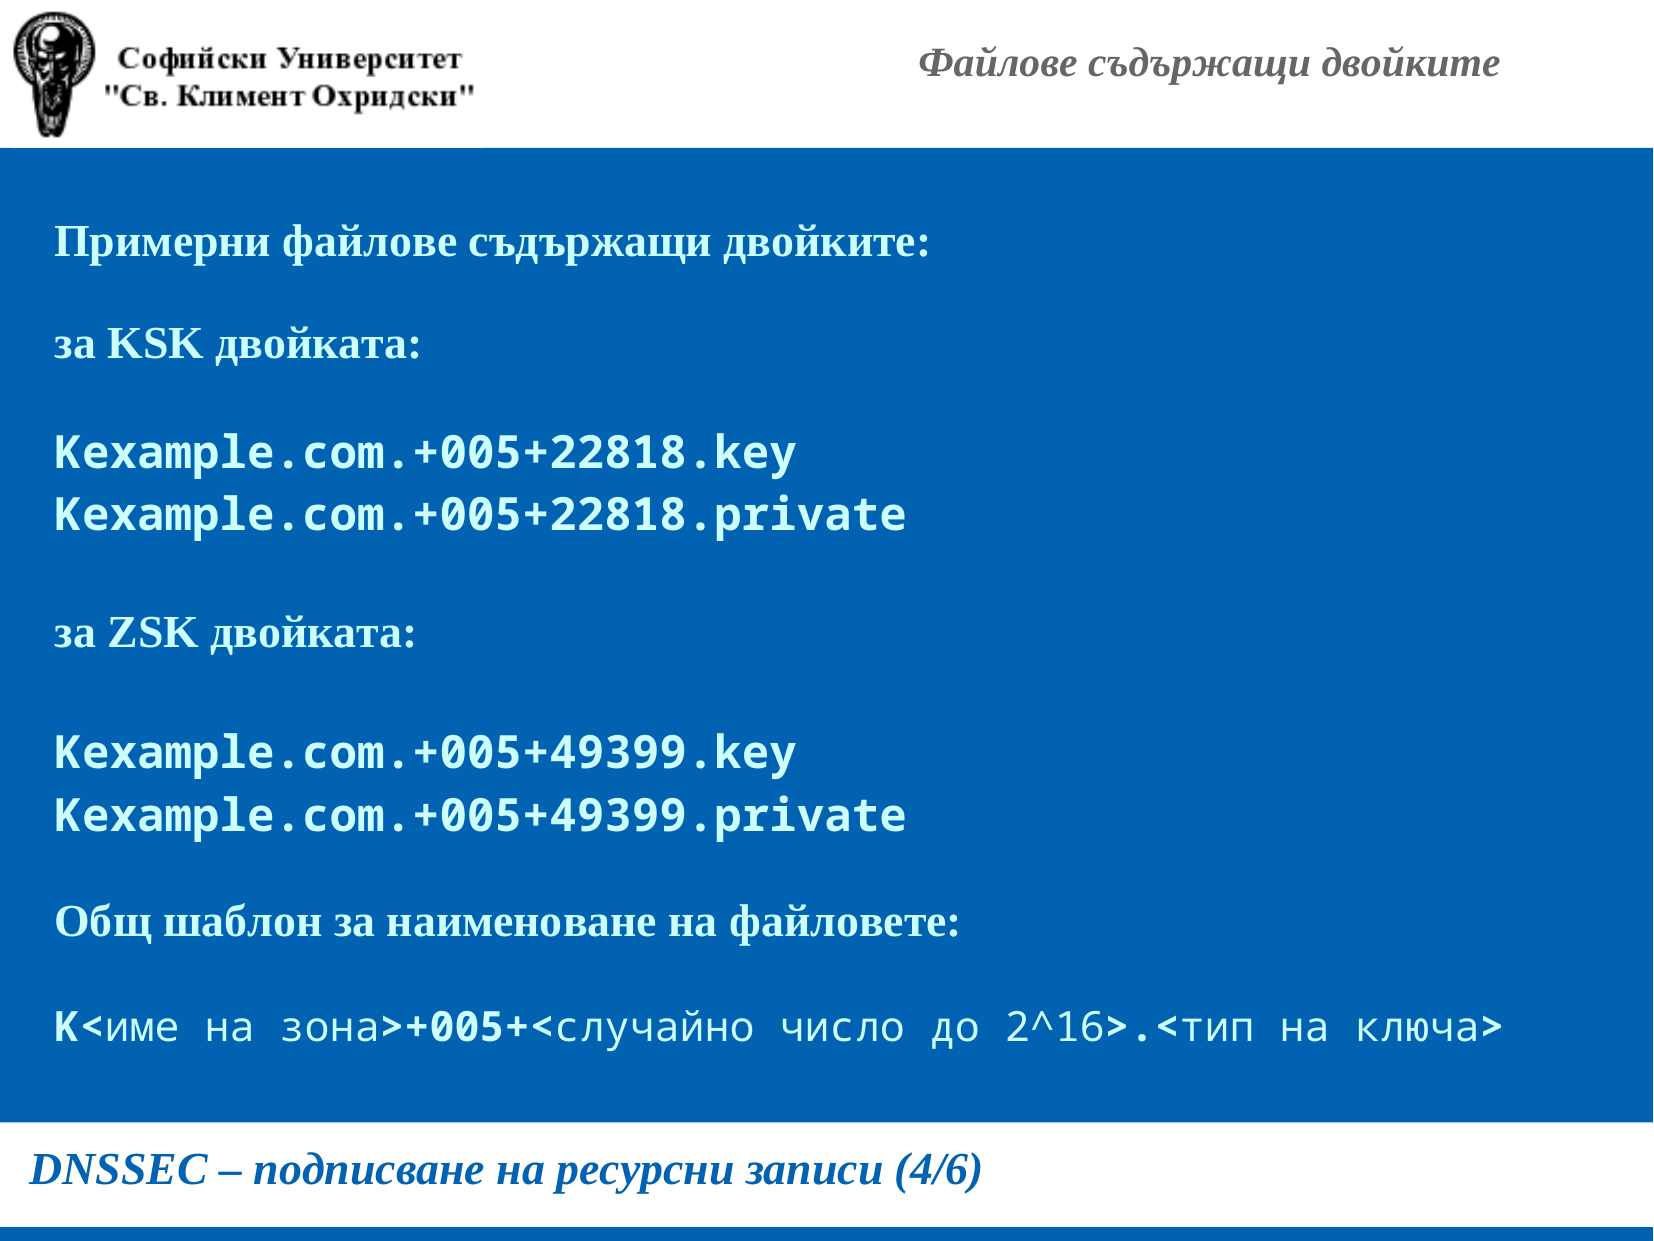

# Файлове съдържащи двойките
Примерни файлове съдържащи двойките:
за KSK двойката:
Kexample.com.+005+22818.key
Kexample.com.+005+22818.private
за ZSK двойката:
Kexample.com.+005+49399.key
Kexample.com.+005+49399.private
Общ шаблон за наименоване на файловете:
K<име на зона>+005+<случайно число до 2^16>.<тип на ключа>
DNSSEC – подписване на ресурсни записи (4/6)